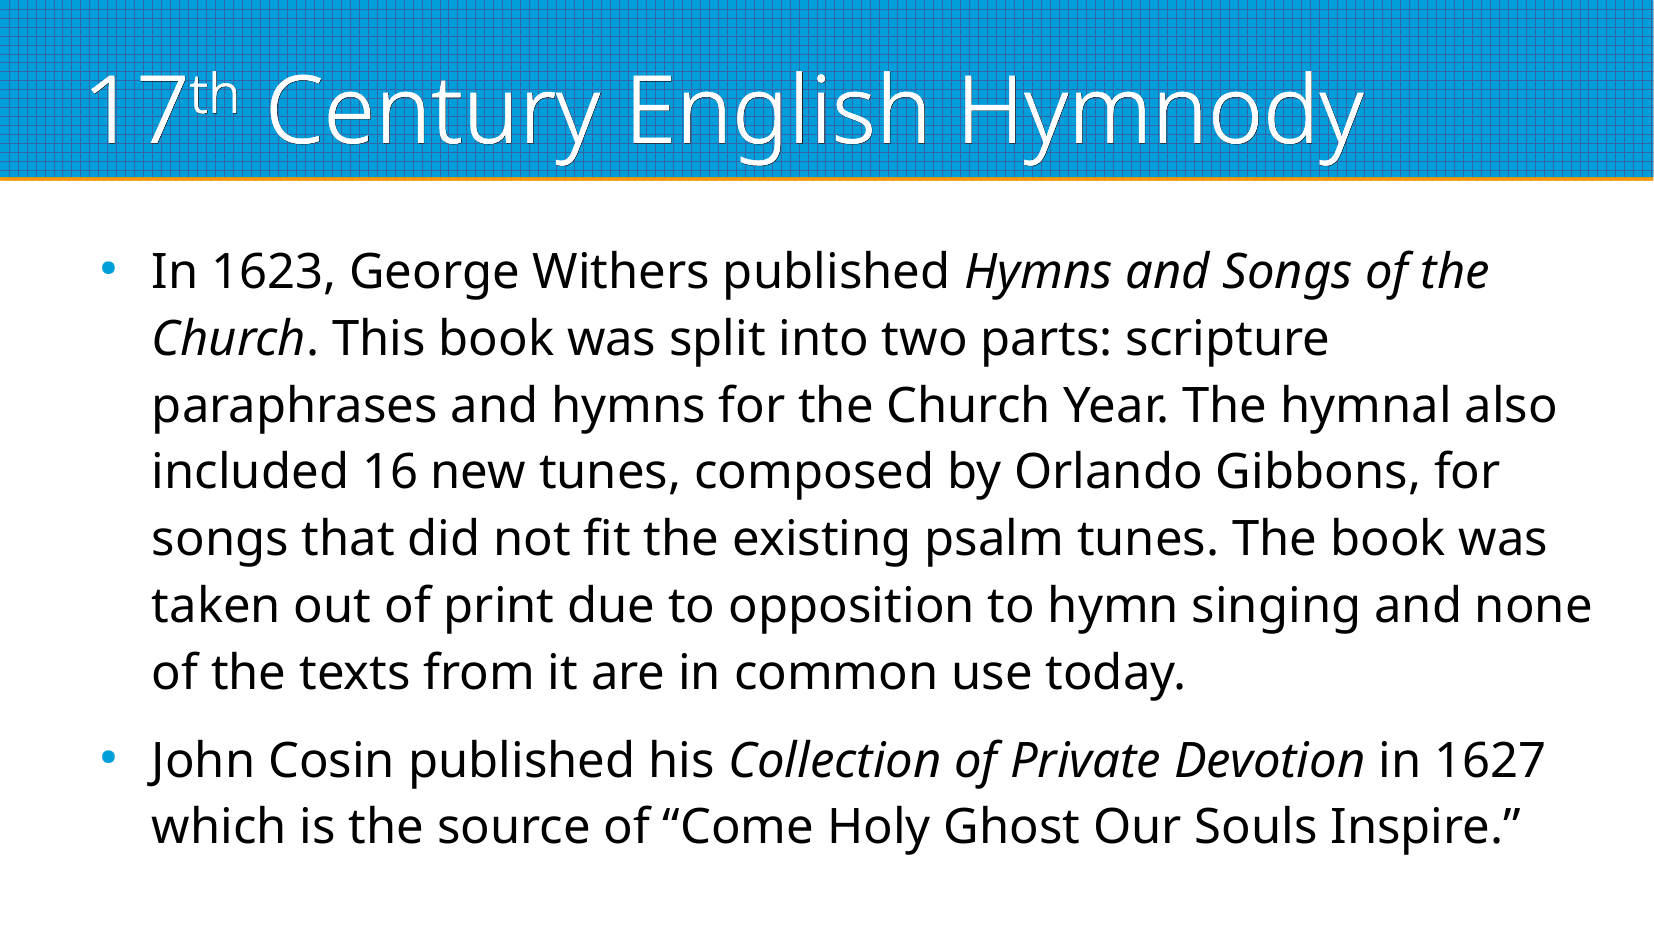

# 17th Century English Hymnody
In 1623, George Withers published Hymns and Songs of the Church. This book was split into two parts: scripture paraphrases and hymns for the Church Year. The hymnal also included 16 new tunes, composed by Orlando Gibbons, for songs that did not fit the existing psalm tunes. The book was taken out of print due to opposition to hymn singing and none of the texts from it are in common use today.
John Cosin published his Collection of Private Devotion in 1627 which is the source of “Come Holy Ghost Our Souls Inspire.”